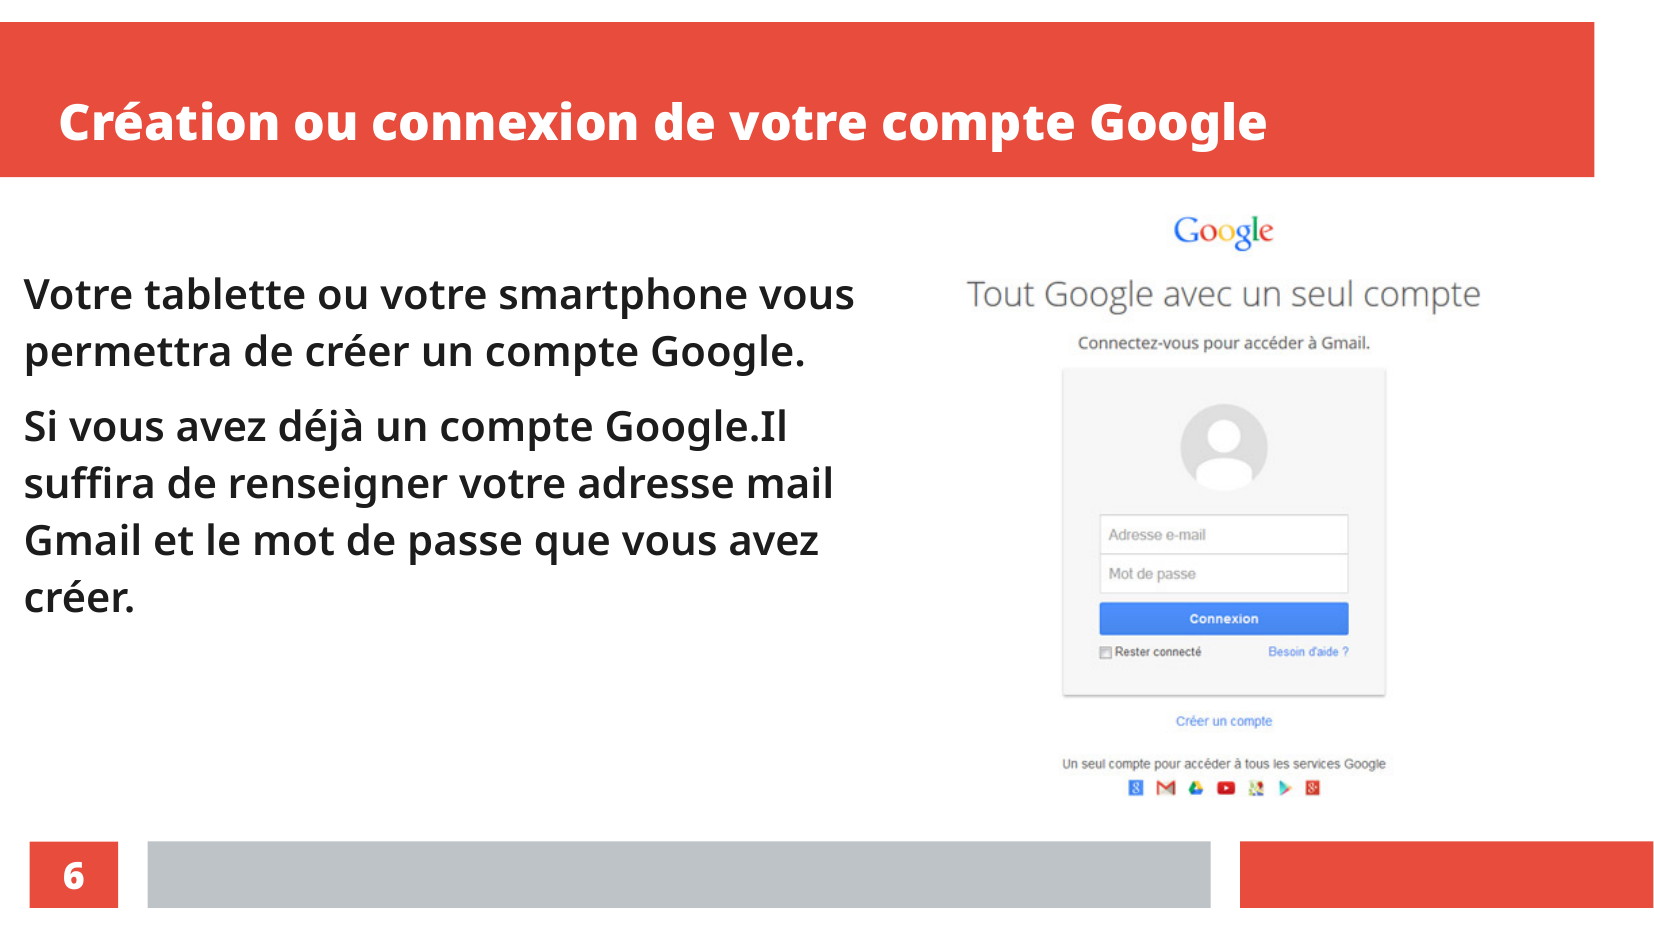

# Création ou connexion de votre compte Google
Votre tablette ou votre smartphone vous permettra de créer un compte Google.
Si vous avez déjà un compte Google.Il suffira de renseigner votre adresse mail Gmail et le mot de passe que vous avez créer.
6